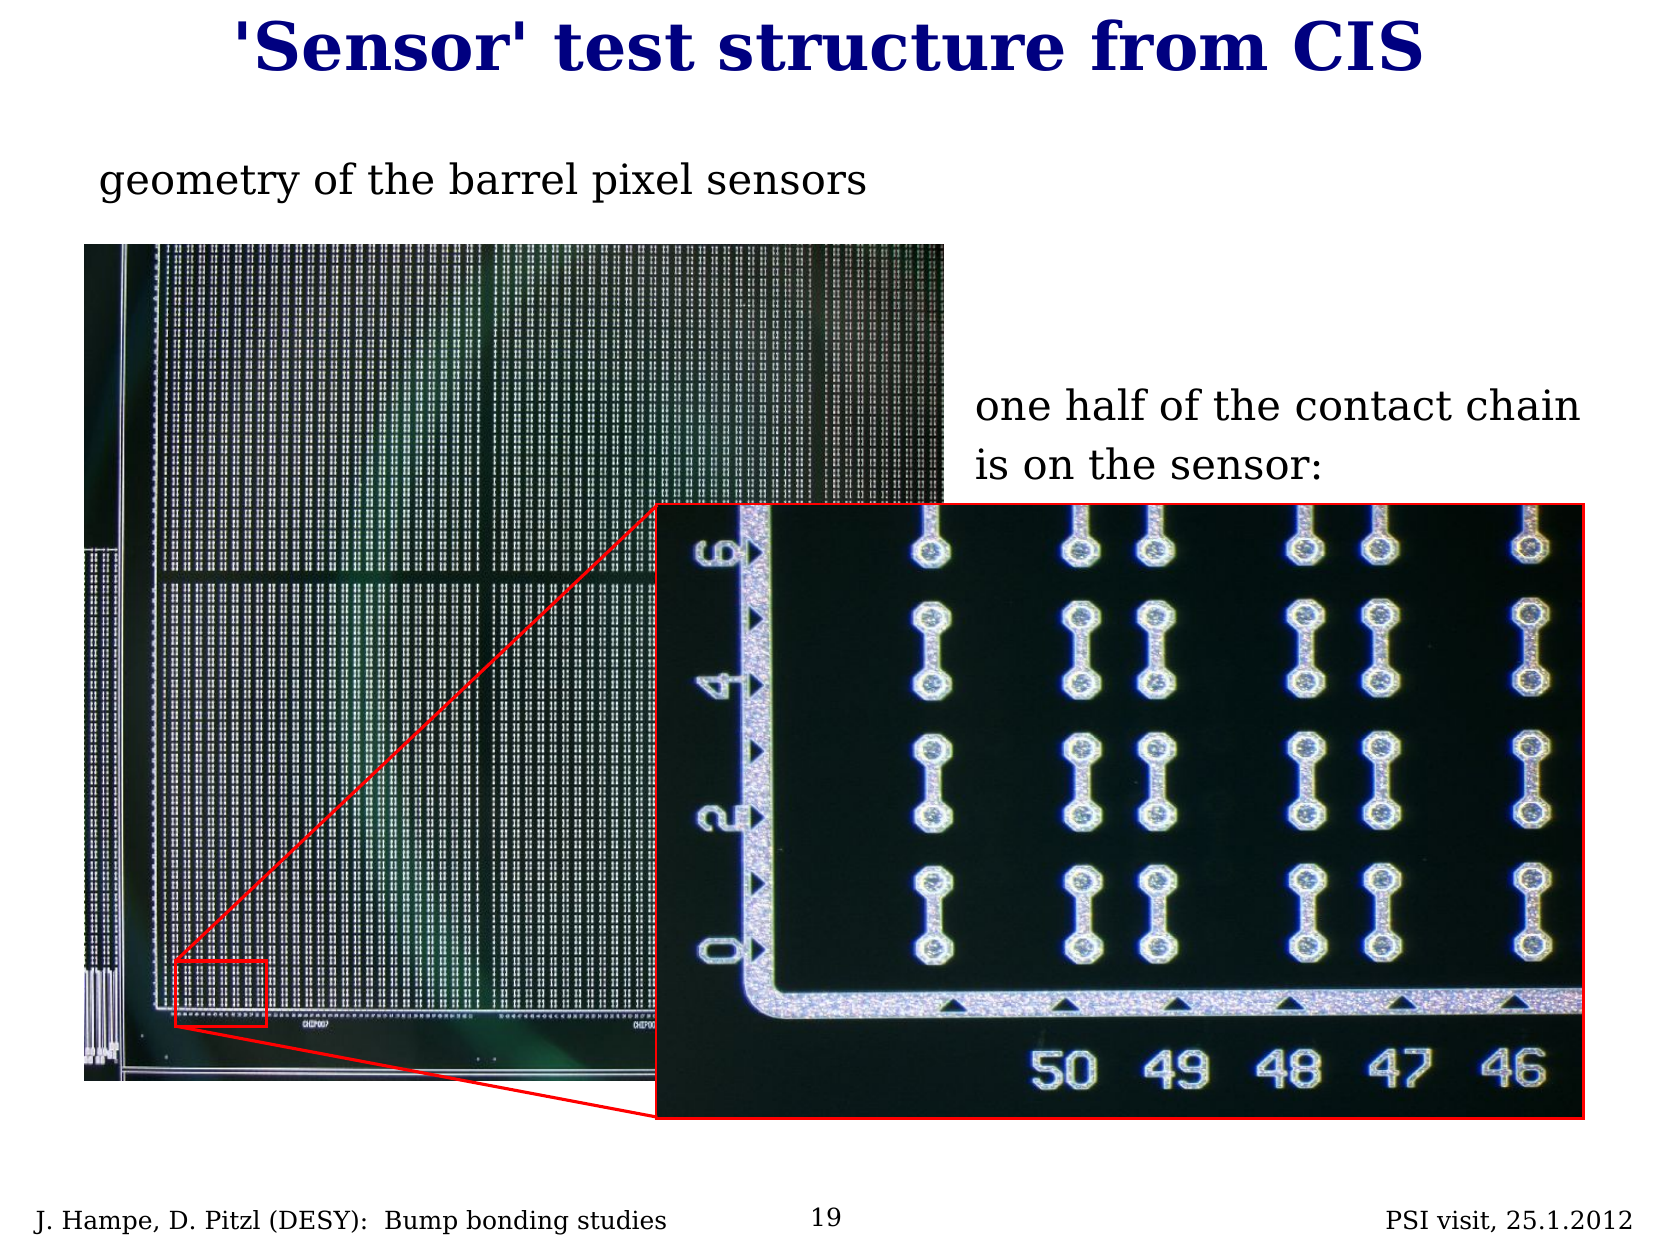

# 'Sensor' test structure from CIS
geometry of the barrel pixel sensors
one half of the contact chain
is on the sensor: